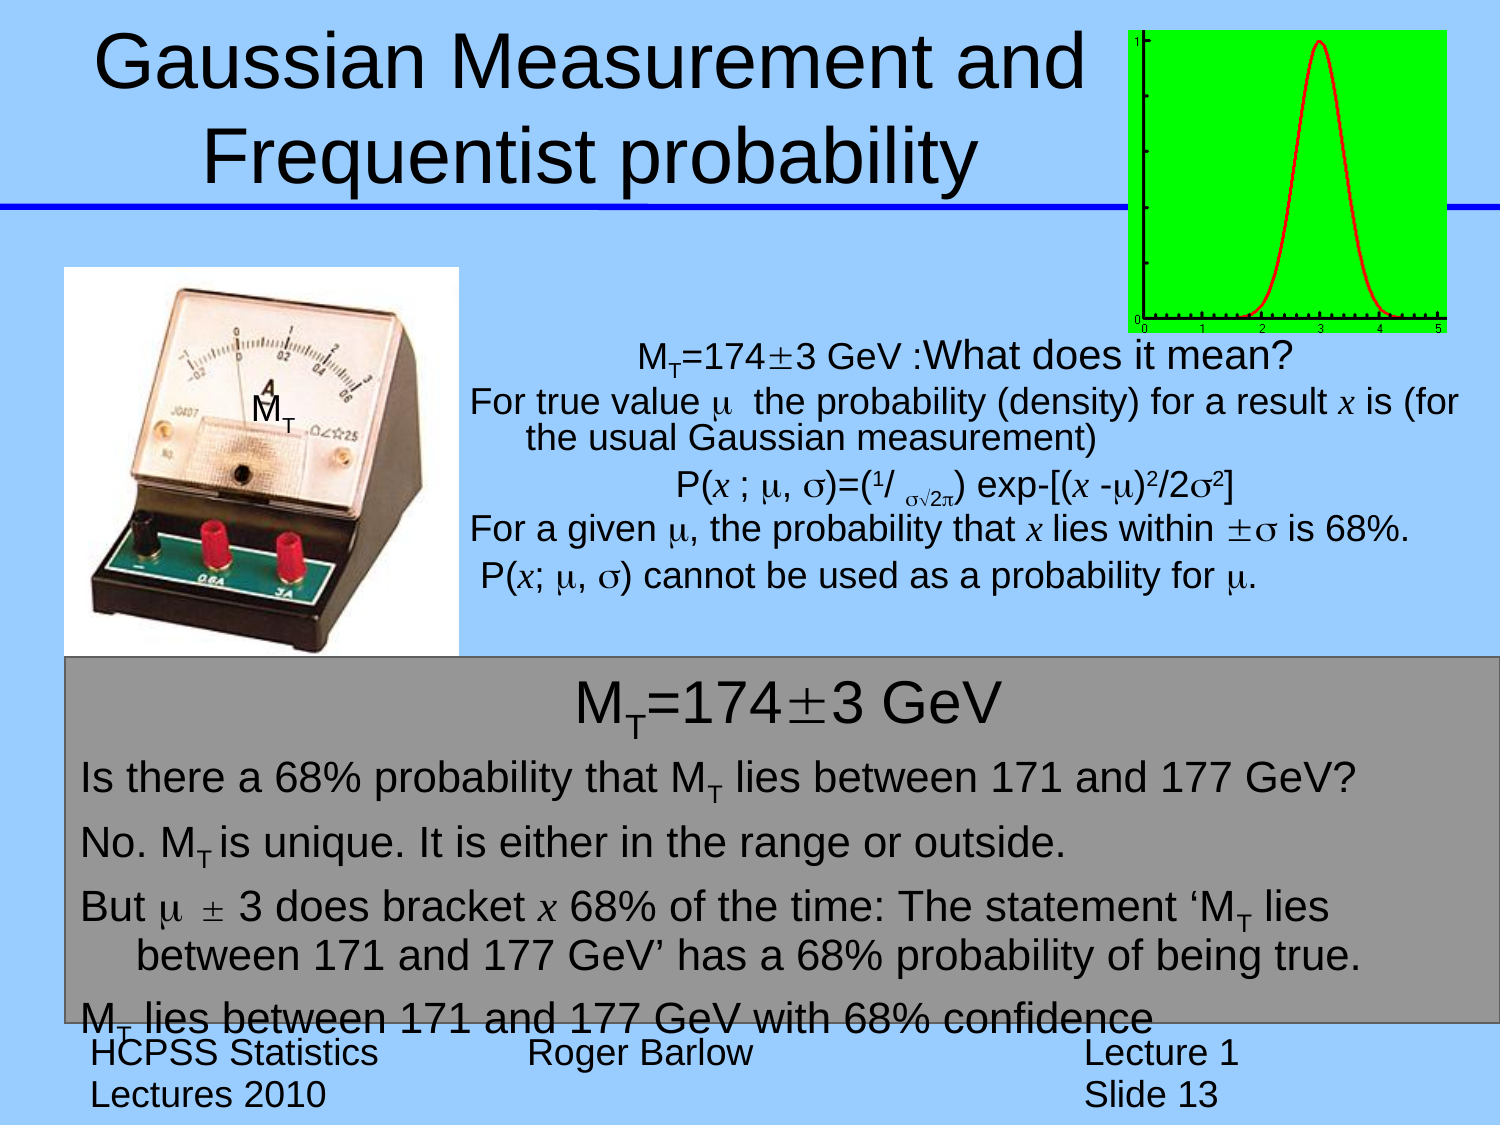

# Gaussian Measurement and Frequentist probability
MT=1743 GeV :What does it mean?
For true value  the probability (density) for a result x is (for the usual Gaussian measurement)
		P(x ; , )=(1/ 2) exp-[(x -)2/22]
For a given , the probability that x lies within  is 68%.
 P(x; , ) cannot be used as a probability for .
MT
 MT=1743 GeV
Is there a 68% probability that MT lies between 171 and 177 GeV?
No. MT is unique. It is either in the range or outside.
But  3 does bracket x 68% of the time: The statement ‘MT lies between 171 and 177 GeV’ has a 68% probability of being true.
MT lies between 171 and 177 GeV with 68% confidence
13